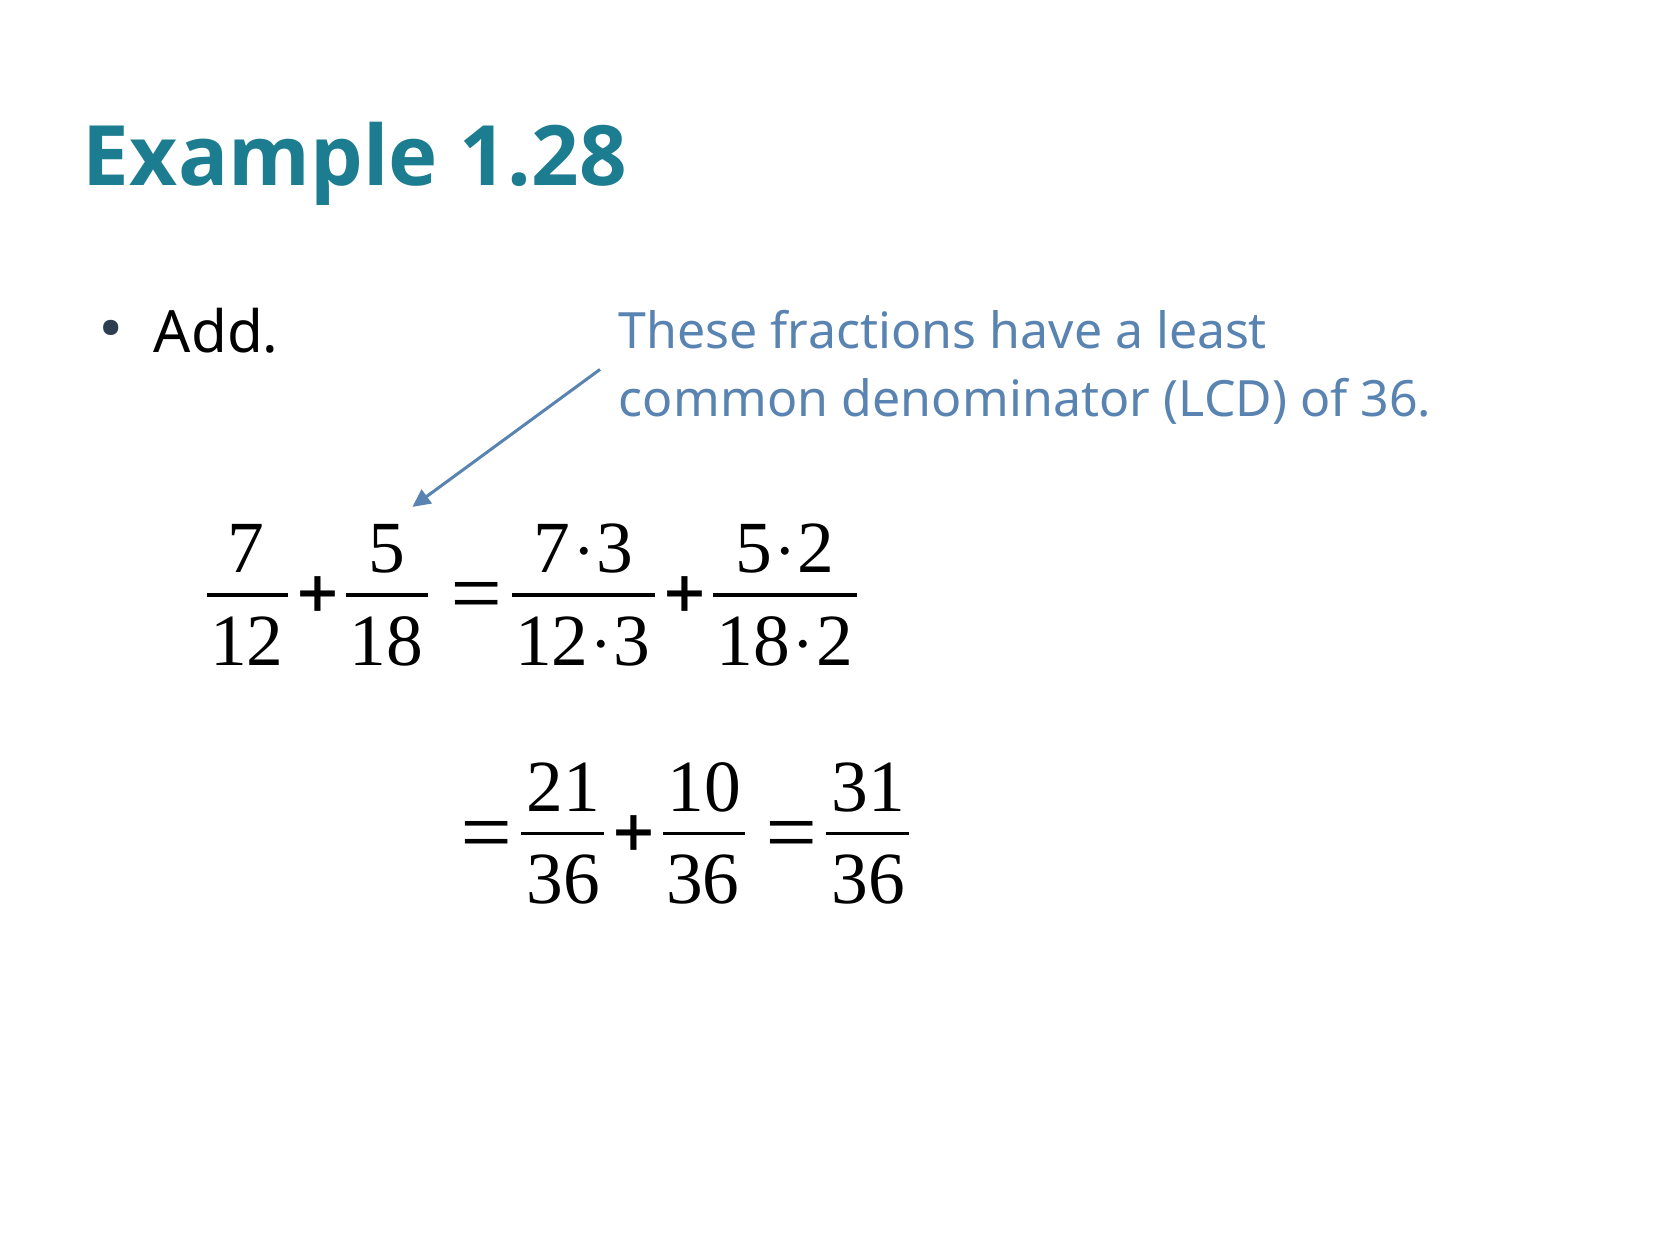

# Example 1.28
Add.
These fractions have a least common denominator (LCD) of 36.